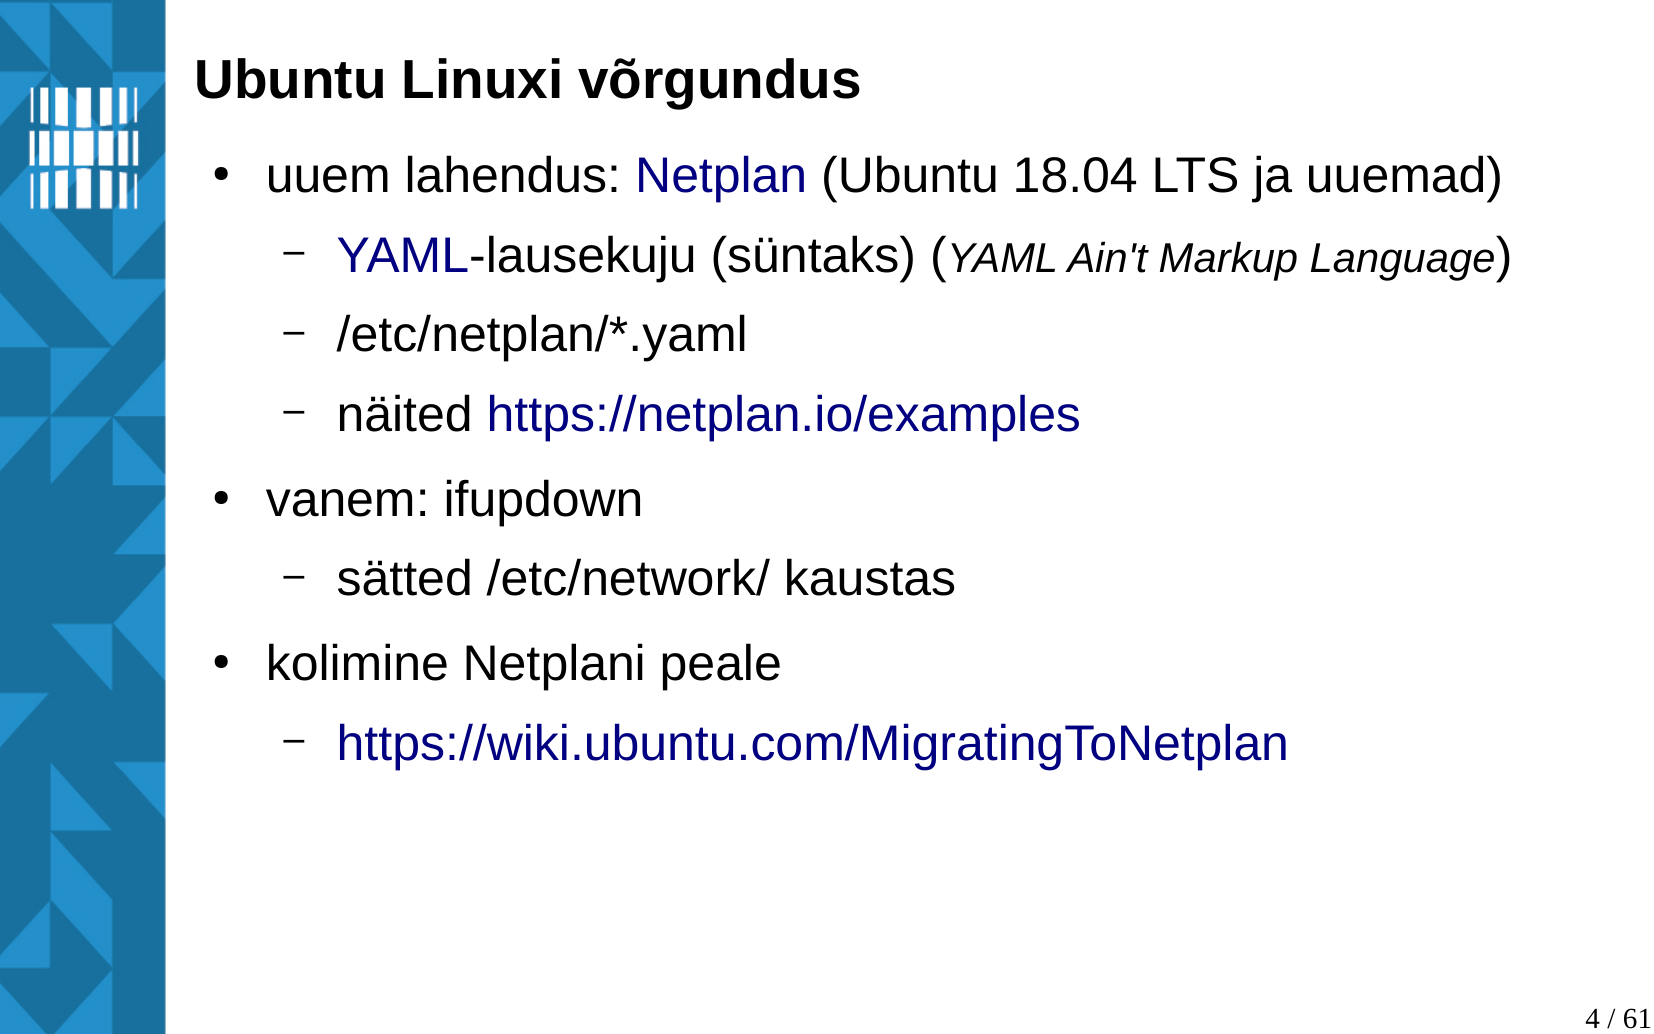

# Ubuntu Linuxi võrgundus
uuem lahendus: Netplan (Ubuntu 18.04 LTS ja uuemad)
YAML-lausekuju (süntaks) (YAML Ain't Markup Language)
/etc/netplan/*.yaml
näited https://netplan.io/examples
vanem: ifupdown
sätted /etc/network/ kaustas
kolimine Netplani peale
https://wiki.ubuntu.com/MigratingToNetplan
4